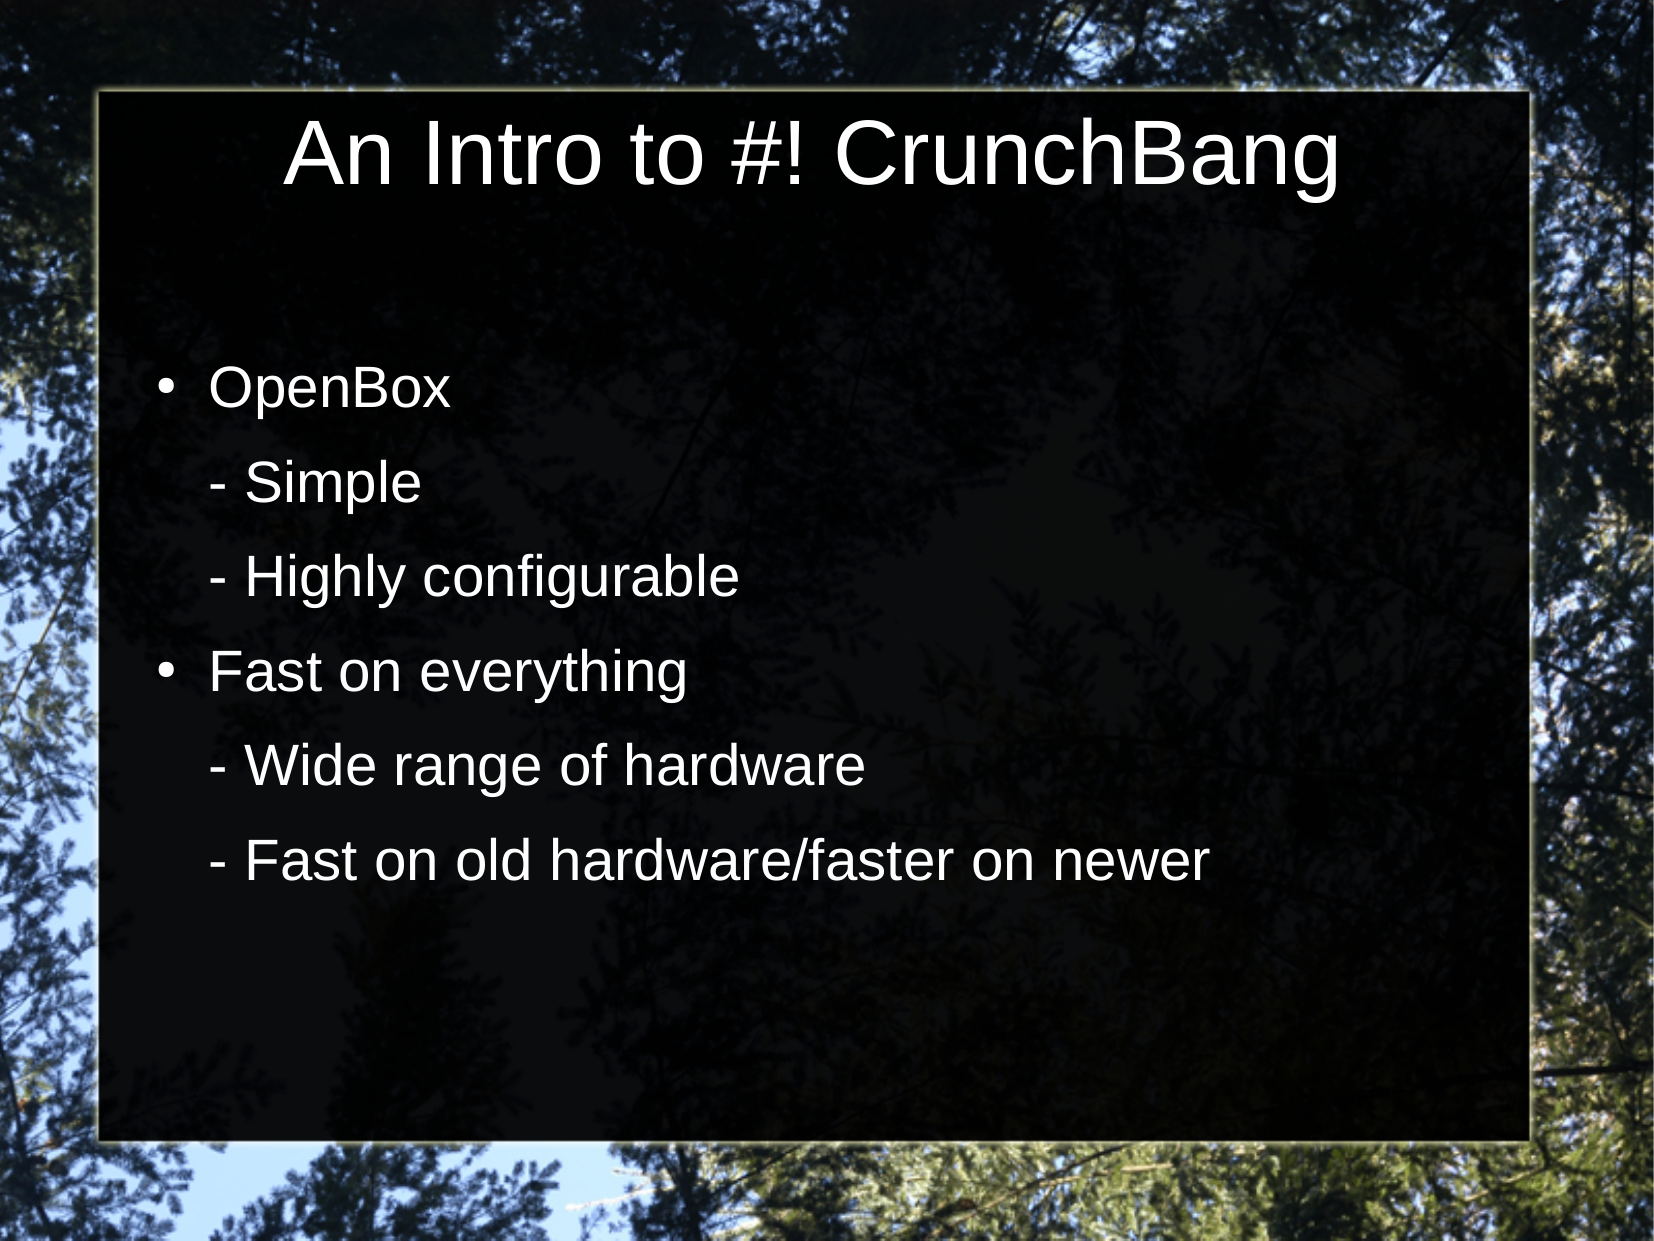

# An Intro to #! CrunchBang
OpenBox
- Simple
- Highly configurable
Fast on everything
- Wide range of hardware
- Fast on old hardware/faster on newer